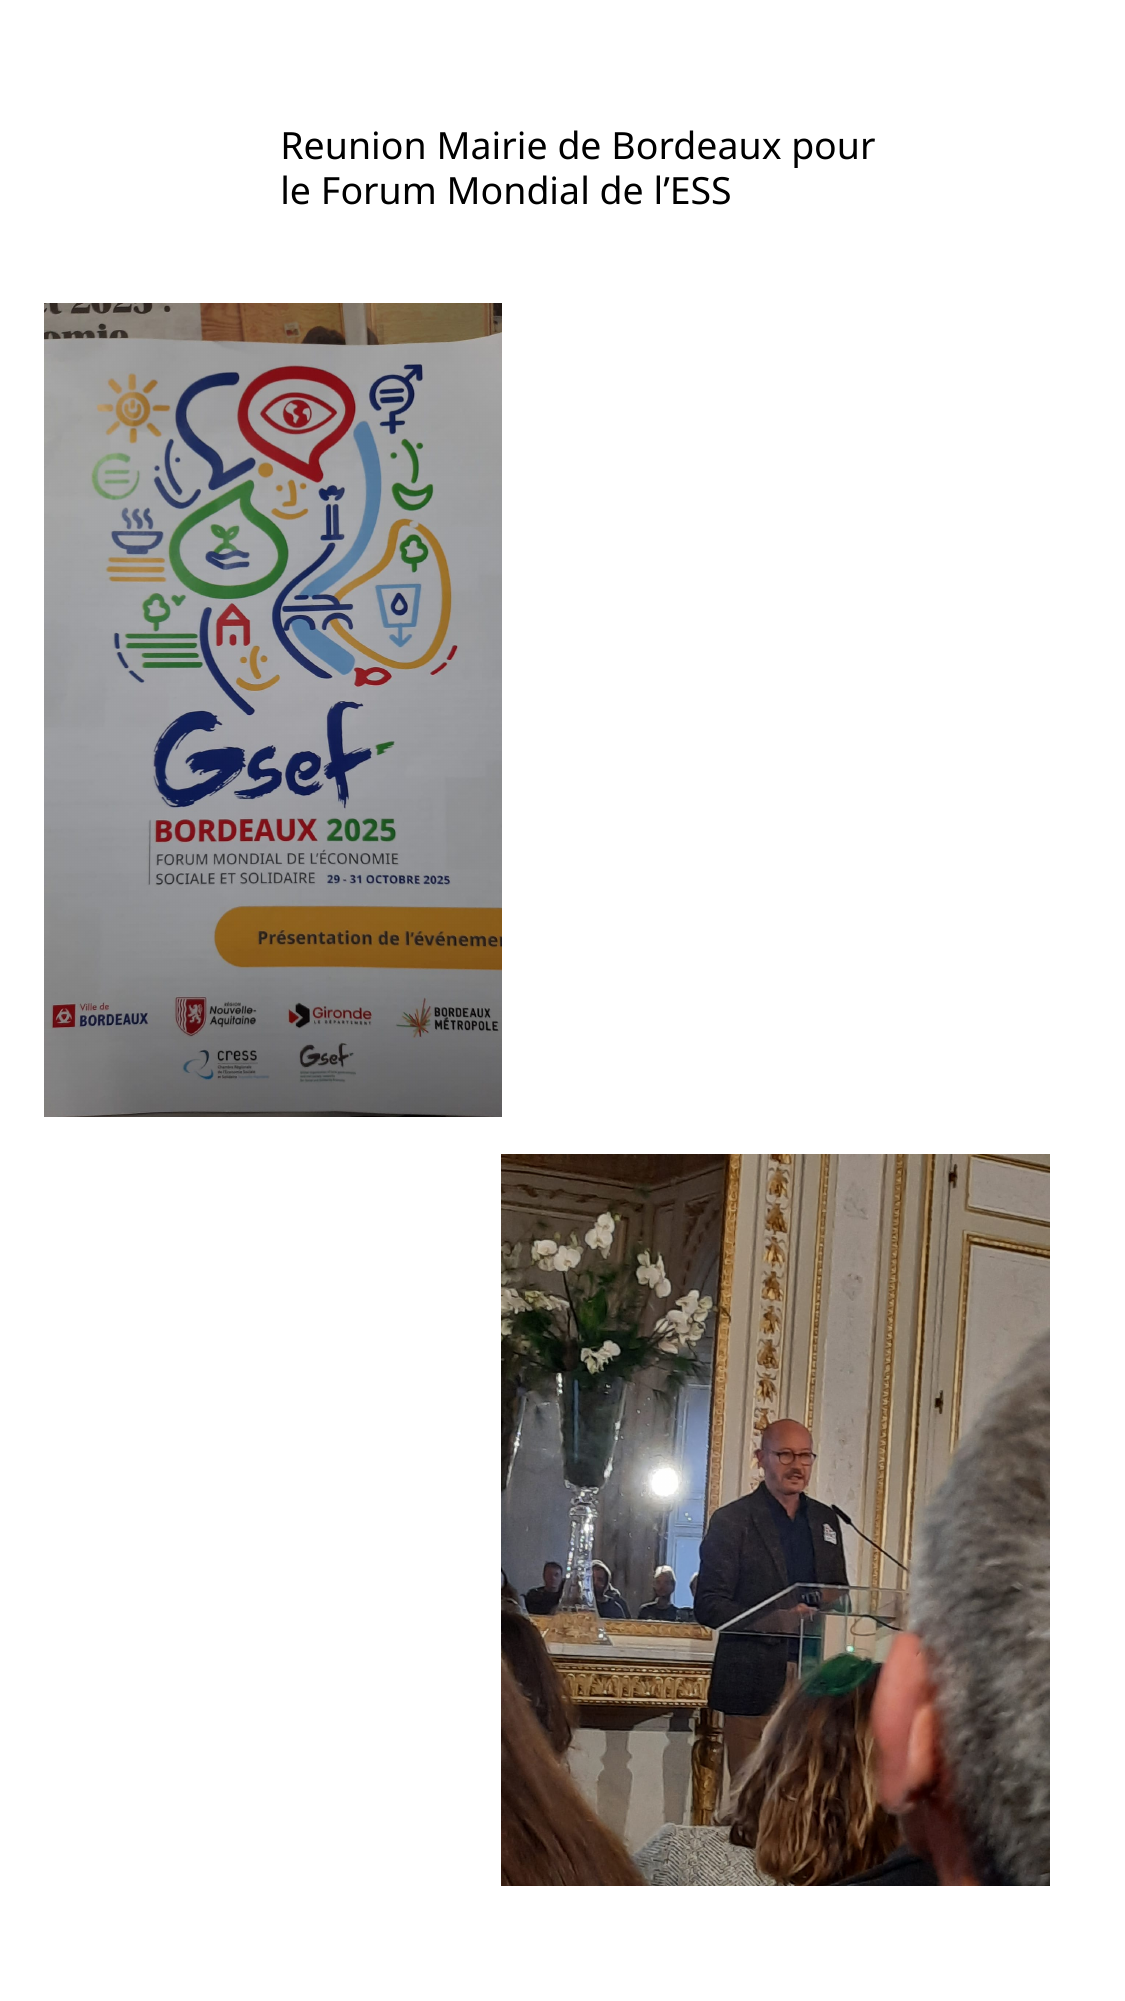

Reunion Mairie de Bordeaux pour le Forum Mondial de l’ESS